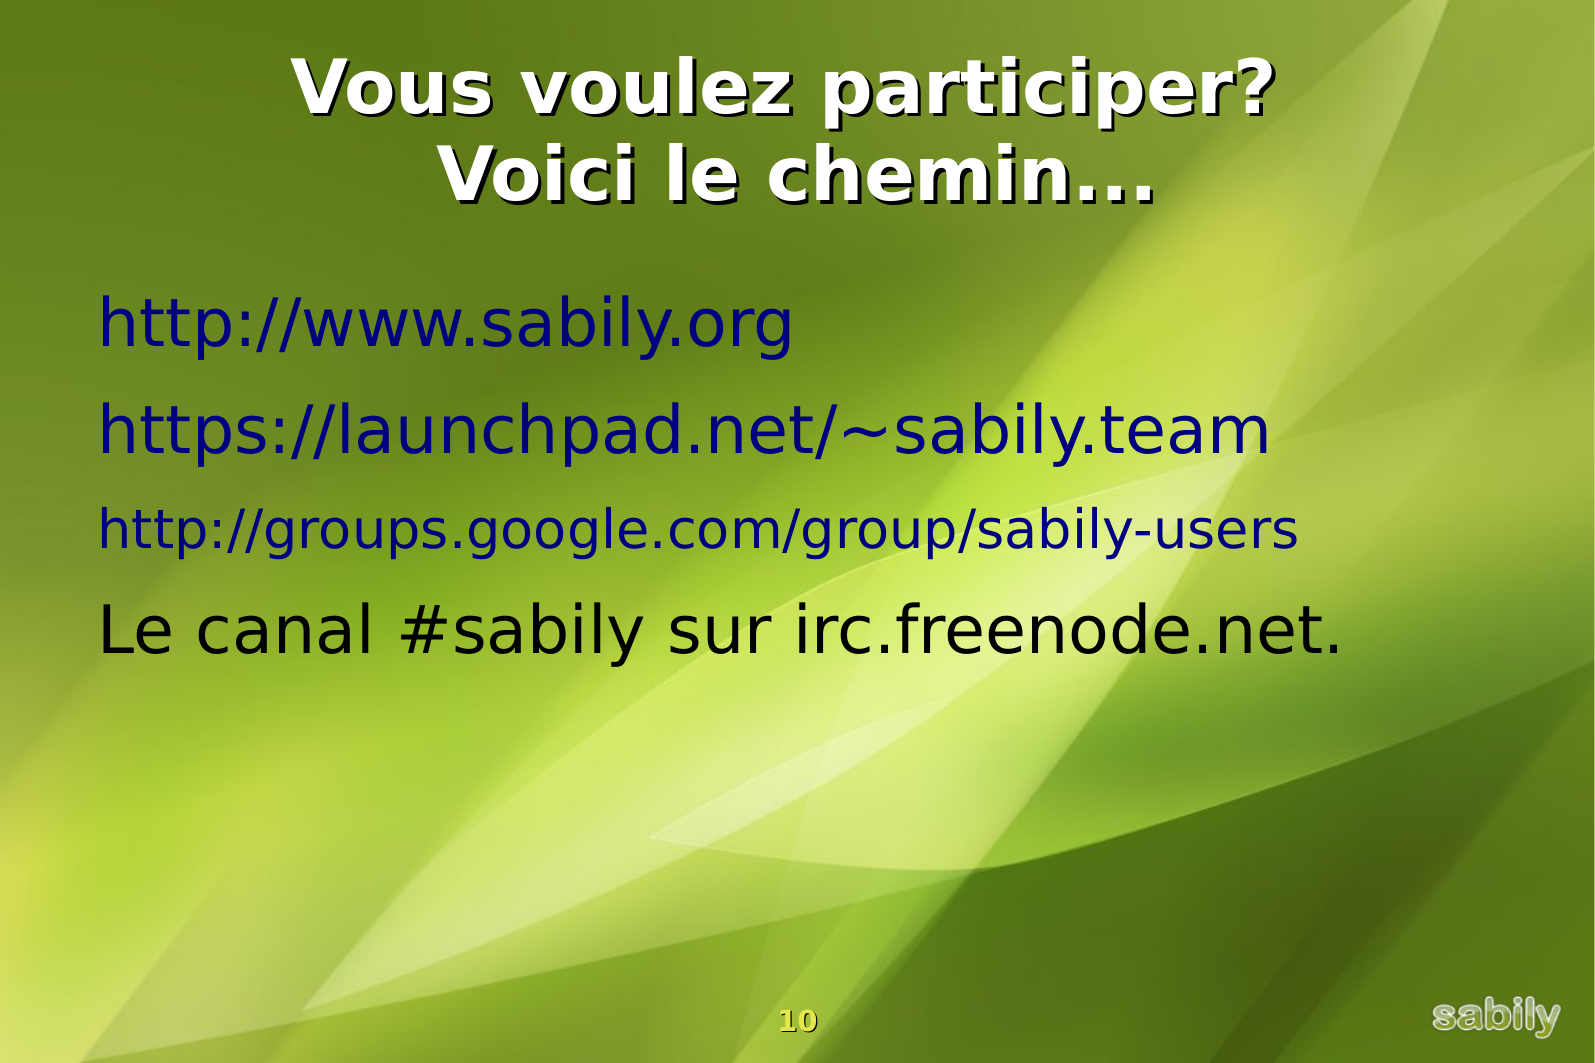

# Vous voulez participer? Voici le chemin...
http://www.sabily.org
https://launchpad.net/~sabily.team
http://groups.google.com/group/sabily-users
Le canal #sabily sur irc.freenode.net.
10